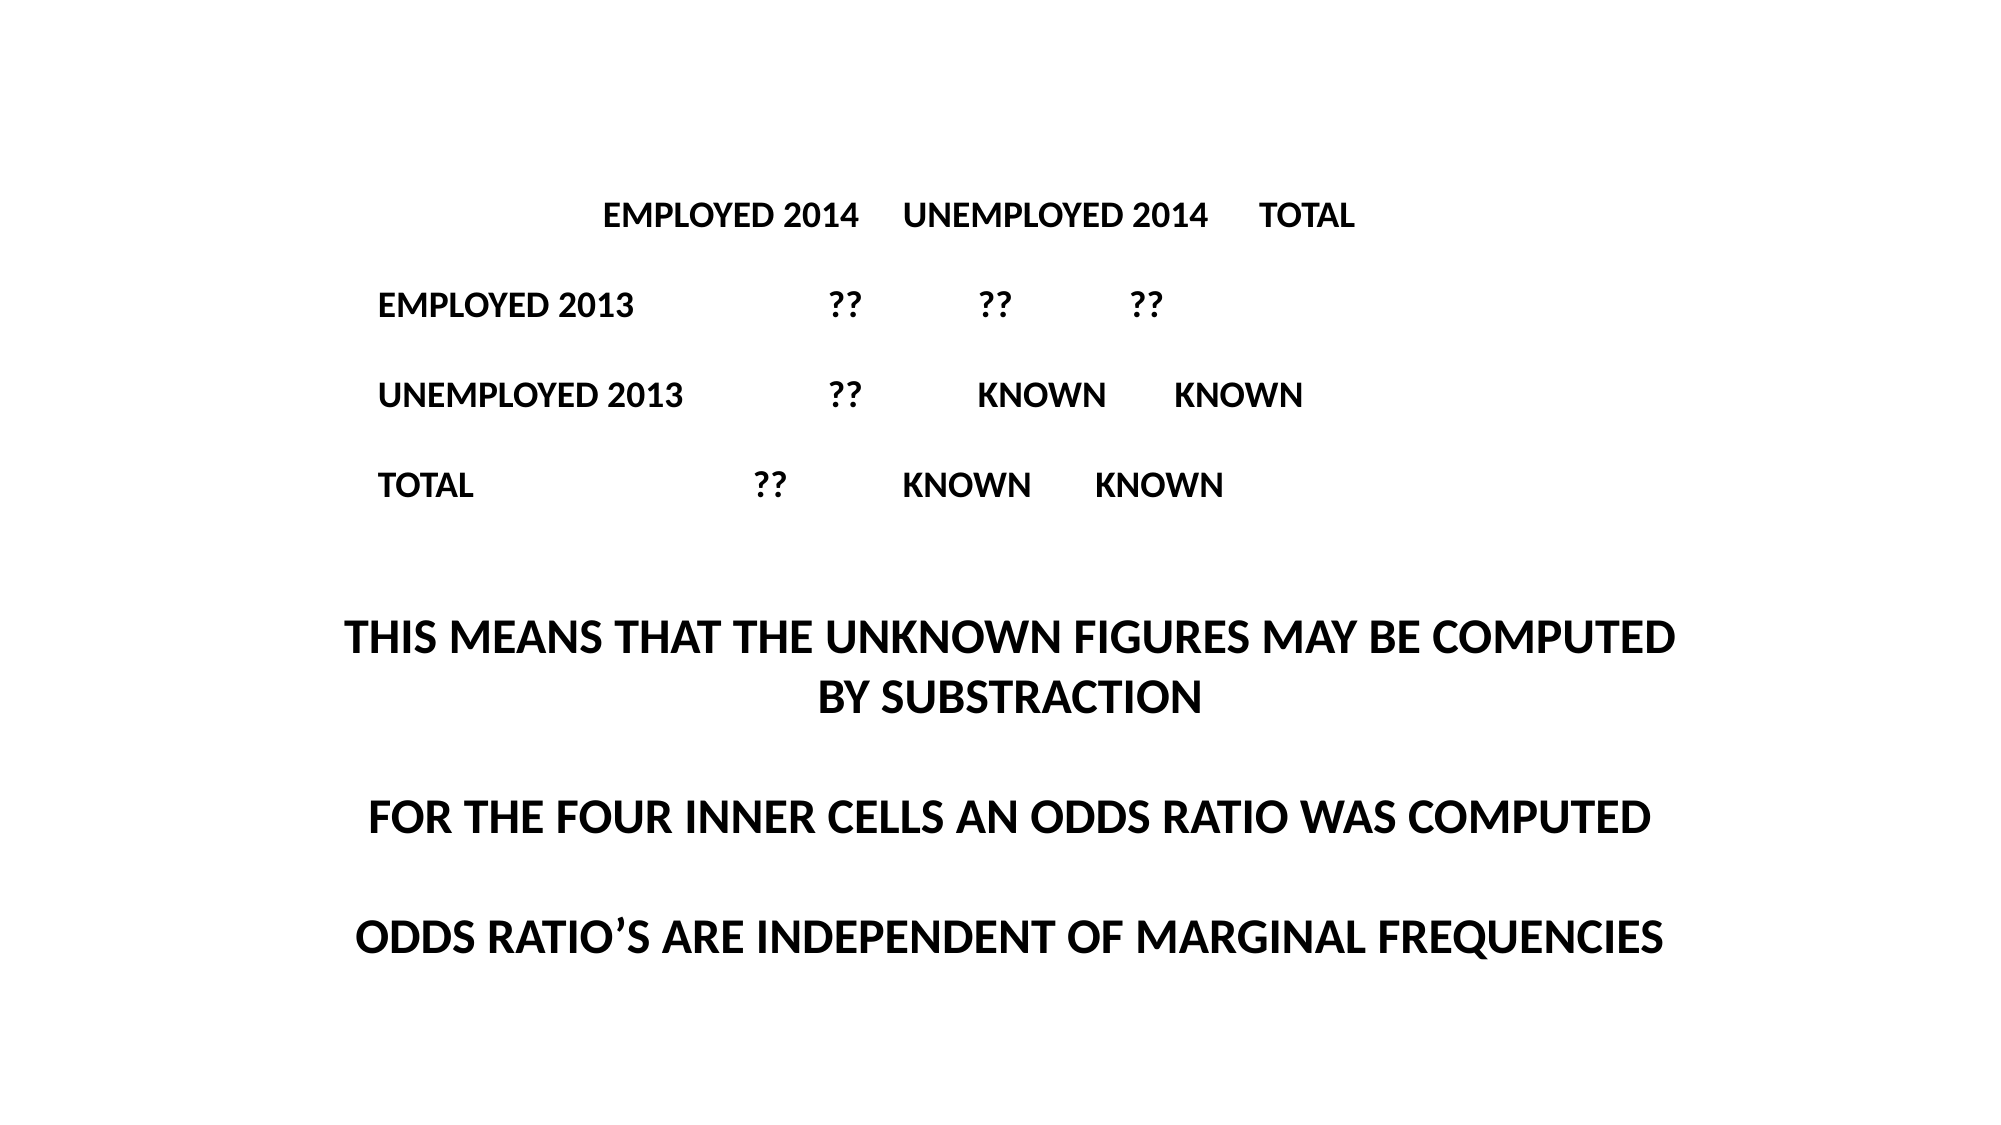

EMPLOYED 2014	UNEMPLOYED 2014 TOTAL
EMPLOYED 2013			??		??	 ??
UNEMPLOYED 2013 		??		KNOWN KNOWN
TOTAL				??		KNOWN	 KNOWN
THIS MEANS THAT THE UNKNOWN FIGURES MAY BE COMPUTED BY SUBSTRACTION
FOR THE FOUR INNER CELLS AN ODDS RATIO WAS COMPUTED
ODDS RATIO’S ARE INDEPENDENT OF MARGINAL FREQUENCIES